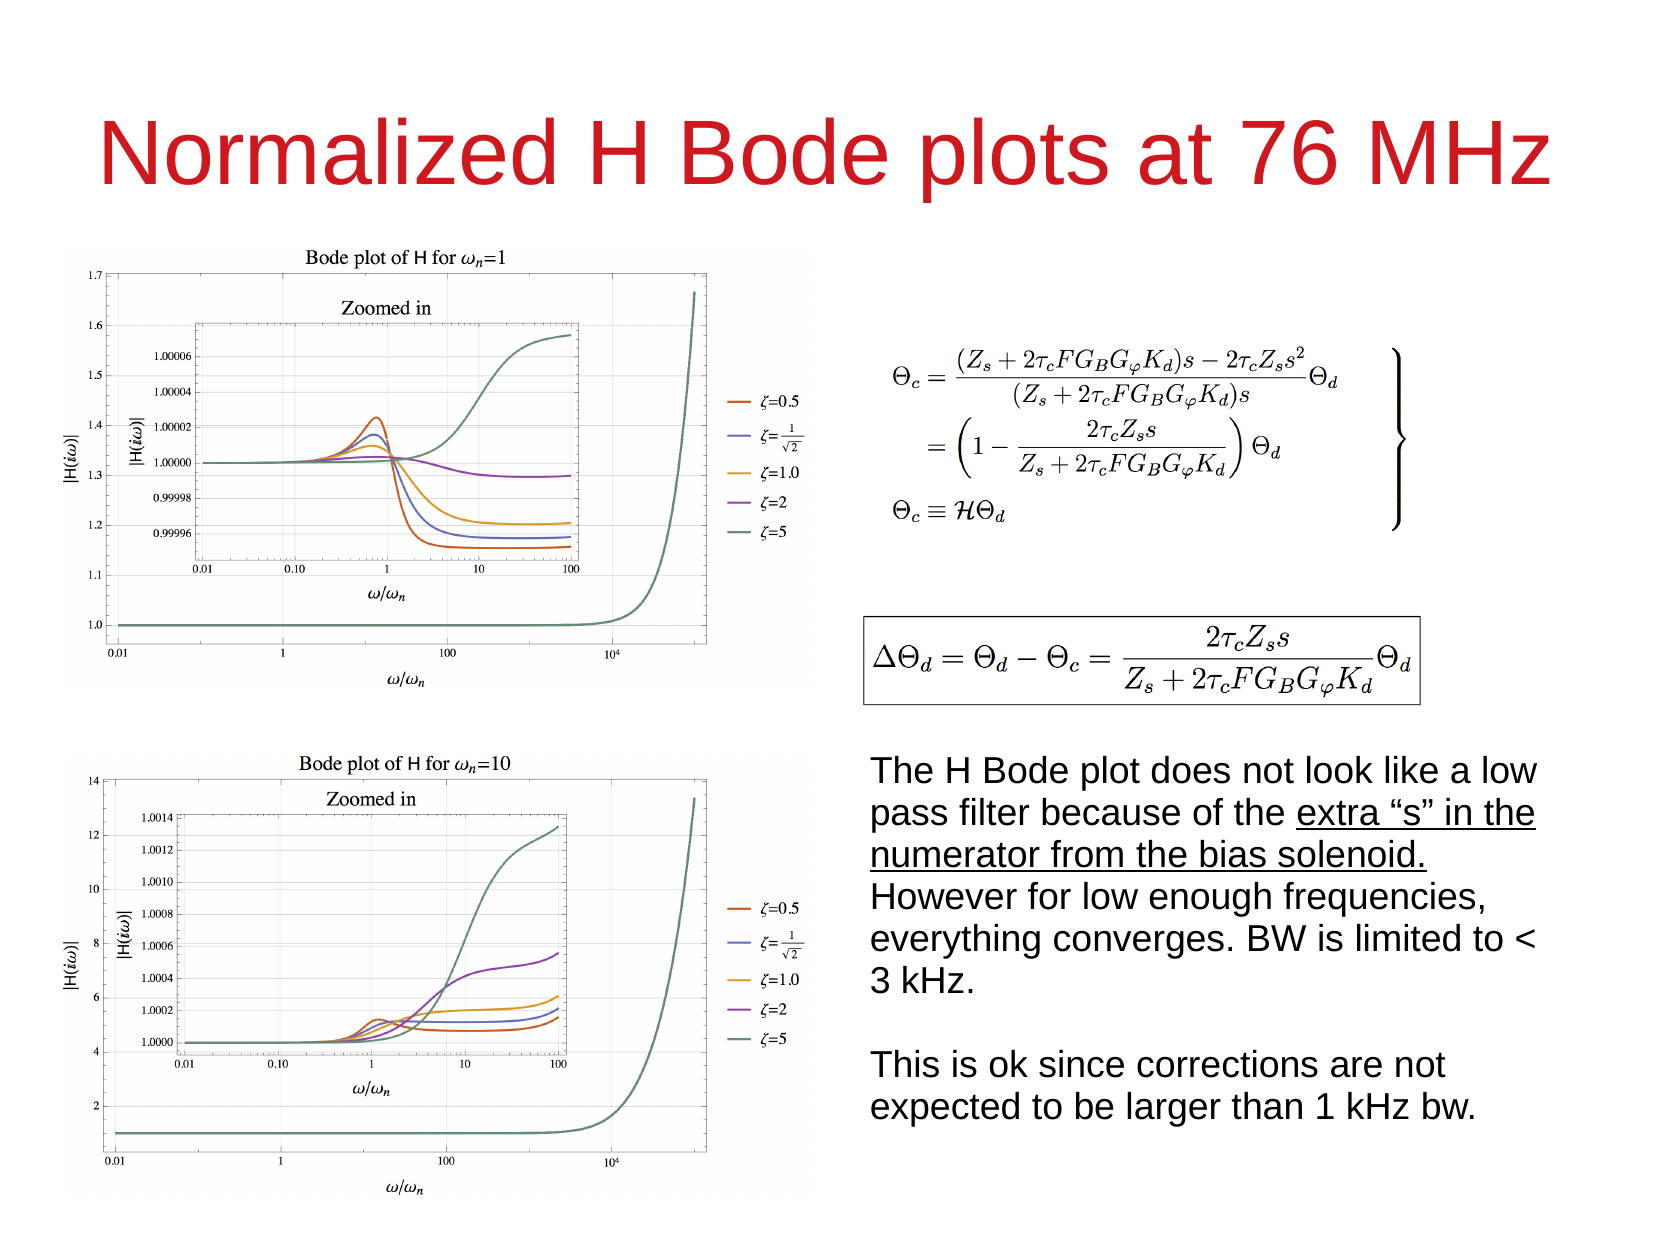

# Normalized H Bode plots at 76 MHz
The H Bode plot does not look like a low pass filter because of the extra “s” in the numerator from the bias solenoid. However for low enough frequencies, everything converges. BW is limited to < 3 kHz.
This is ok since corrections are not expected to be larger than 1 kHz bw.